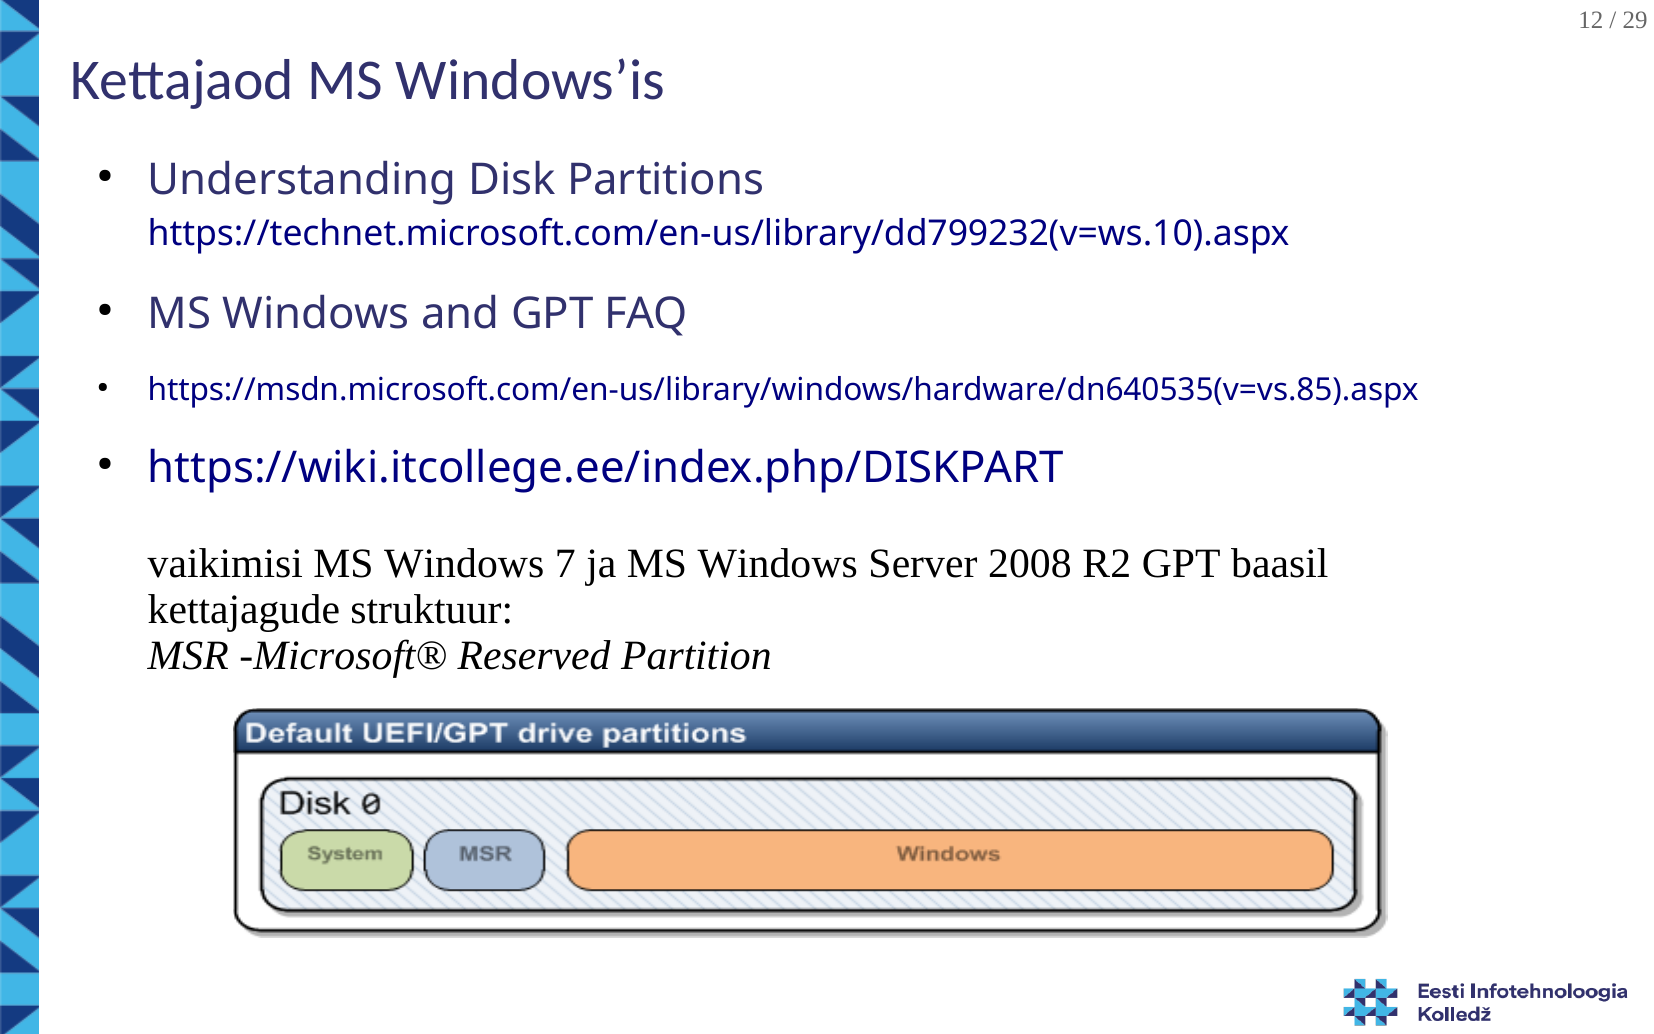

# Kettajaod MS Windows’is
Understanding Disk Partitions
https://technet.microsoft.com/en-us/library/dd799232(v=ws.10).aspx
MS Windows and GPT FAQ
https://msdn.microsoft.com/en-us/library/windows/hardware/dn640535(v=vs.85).aspx
https://wiki.itcollege.ee/index.php/DISKPART
vaikimisi MS Windows 7 ja MS Windows Server 2008 R2 GPT baasil kettajagude struktuur:
MSR -Microsoft® Reserved Partition